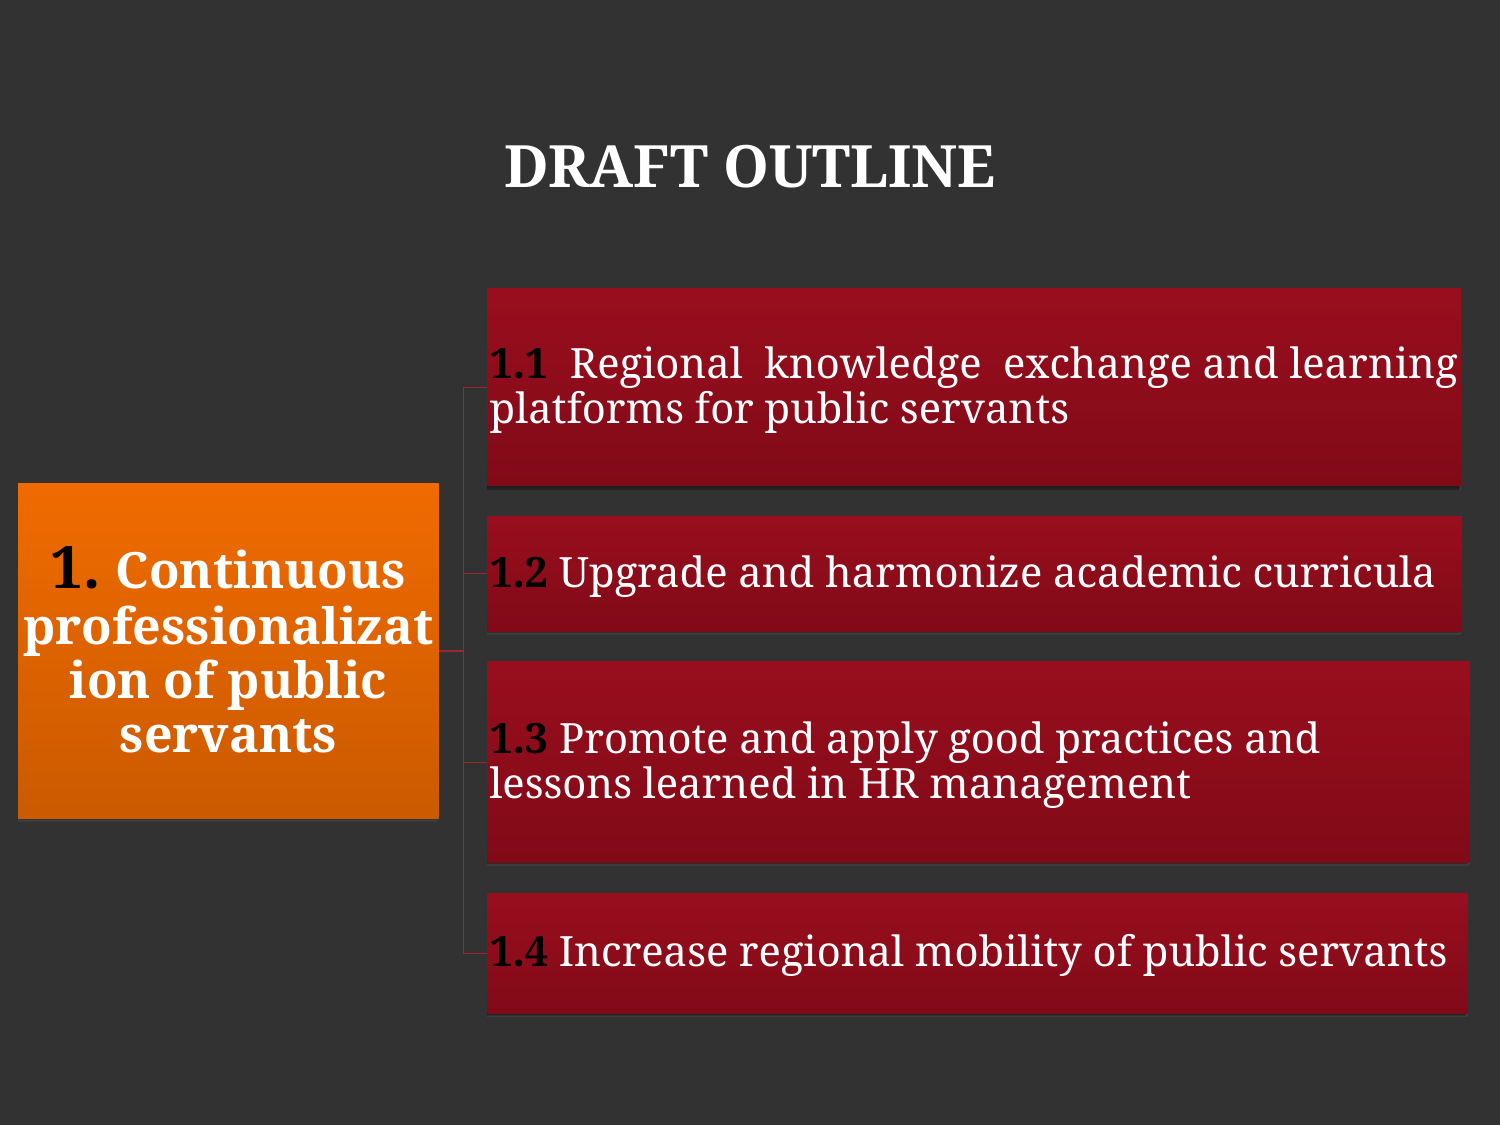

# DRAFT OUTLINE
1.1 Regional knowledge exchange and learning platforms for public servants
1. Continuous professionalization of public servants
1.2 Upgrade and harmonize academic curricula
1.3 Promote and apply good practices and lessons learned in HR management
1.4 Increase regional mobility of public servants